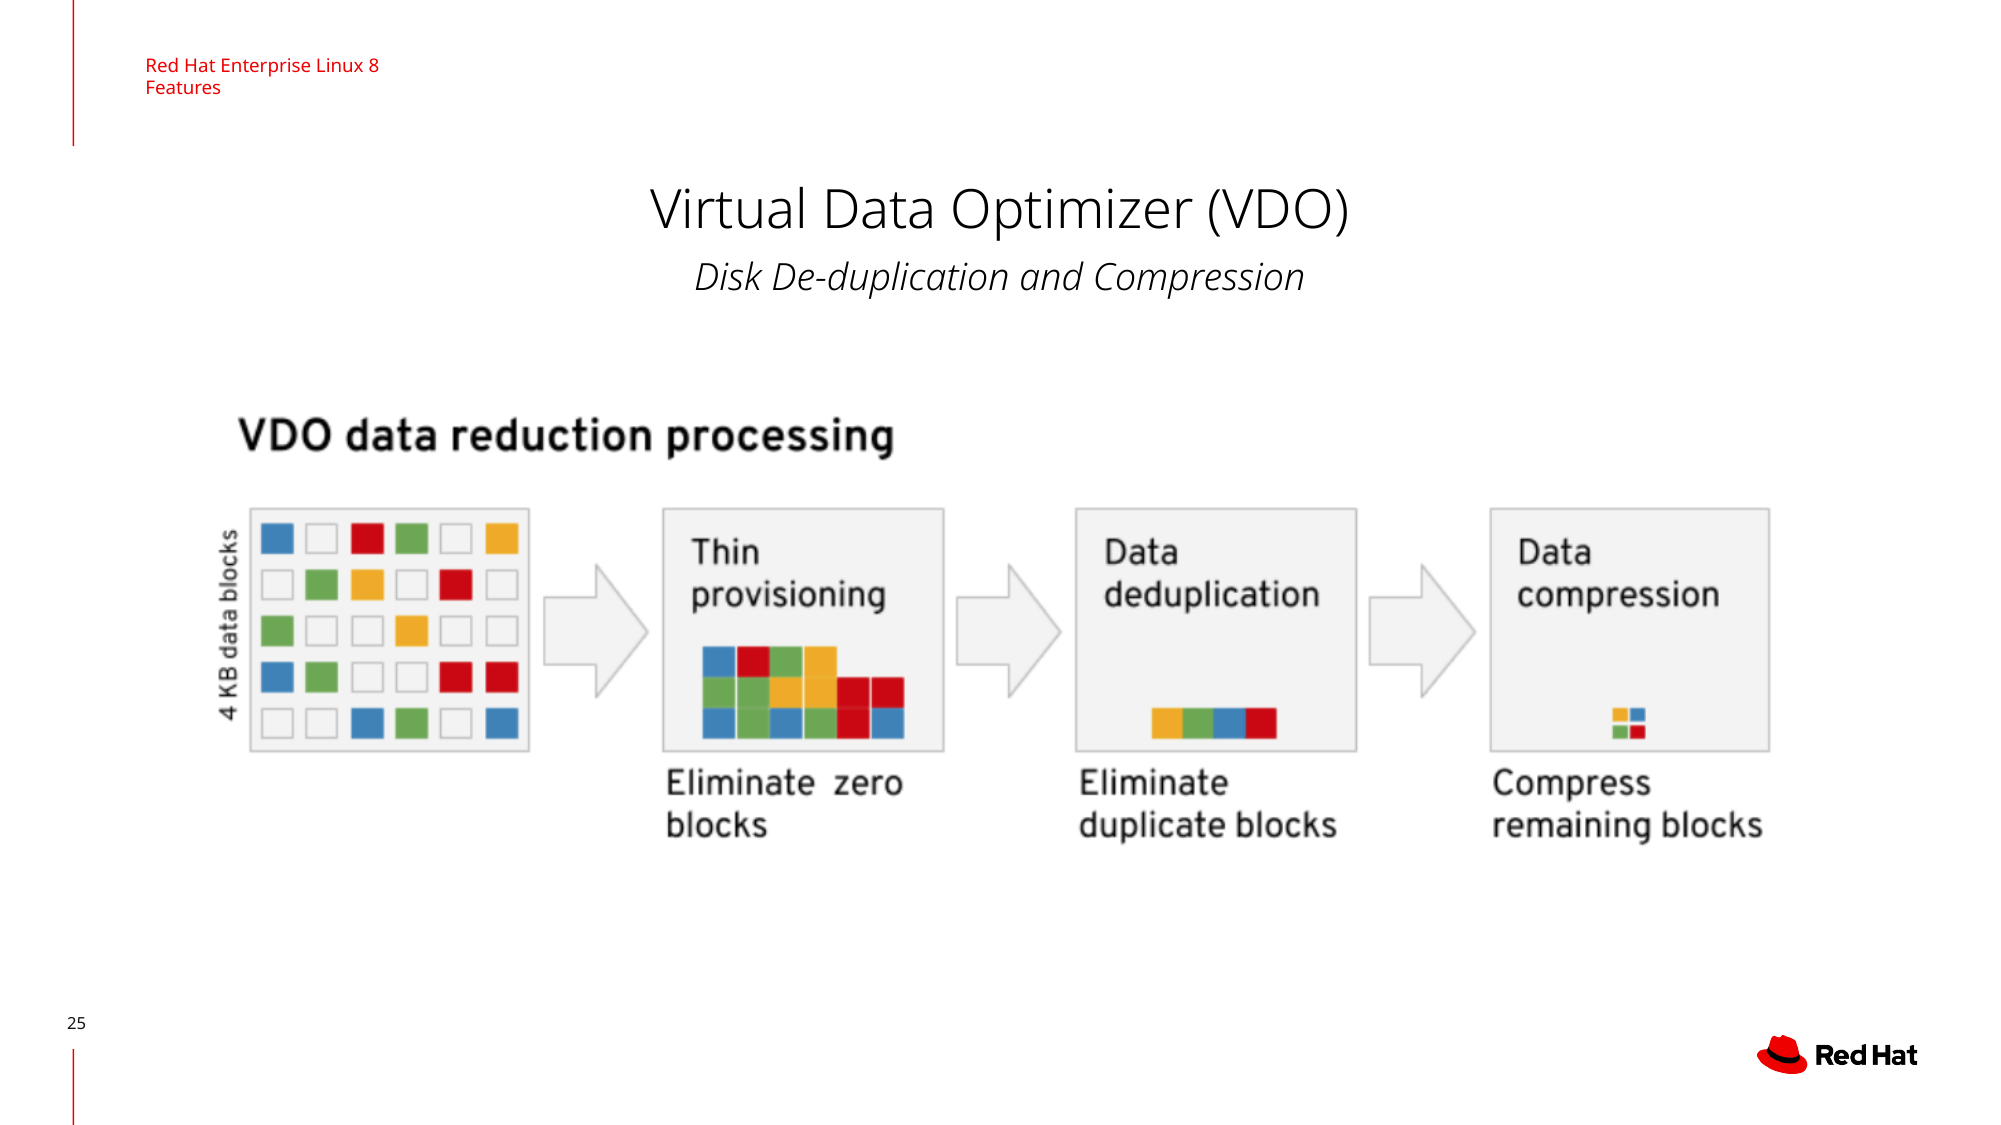

Red Hat Enterprise Linux 8
Features
# Virtual Data Optimizer (VDO) Disk De-duplication and Compression
25